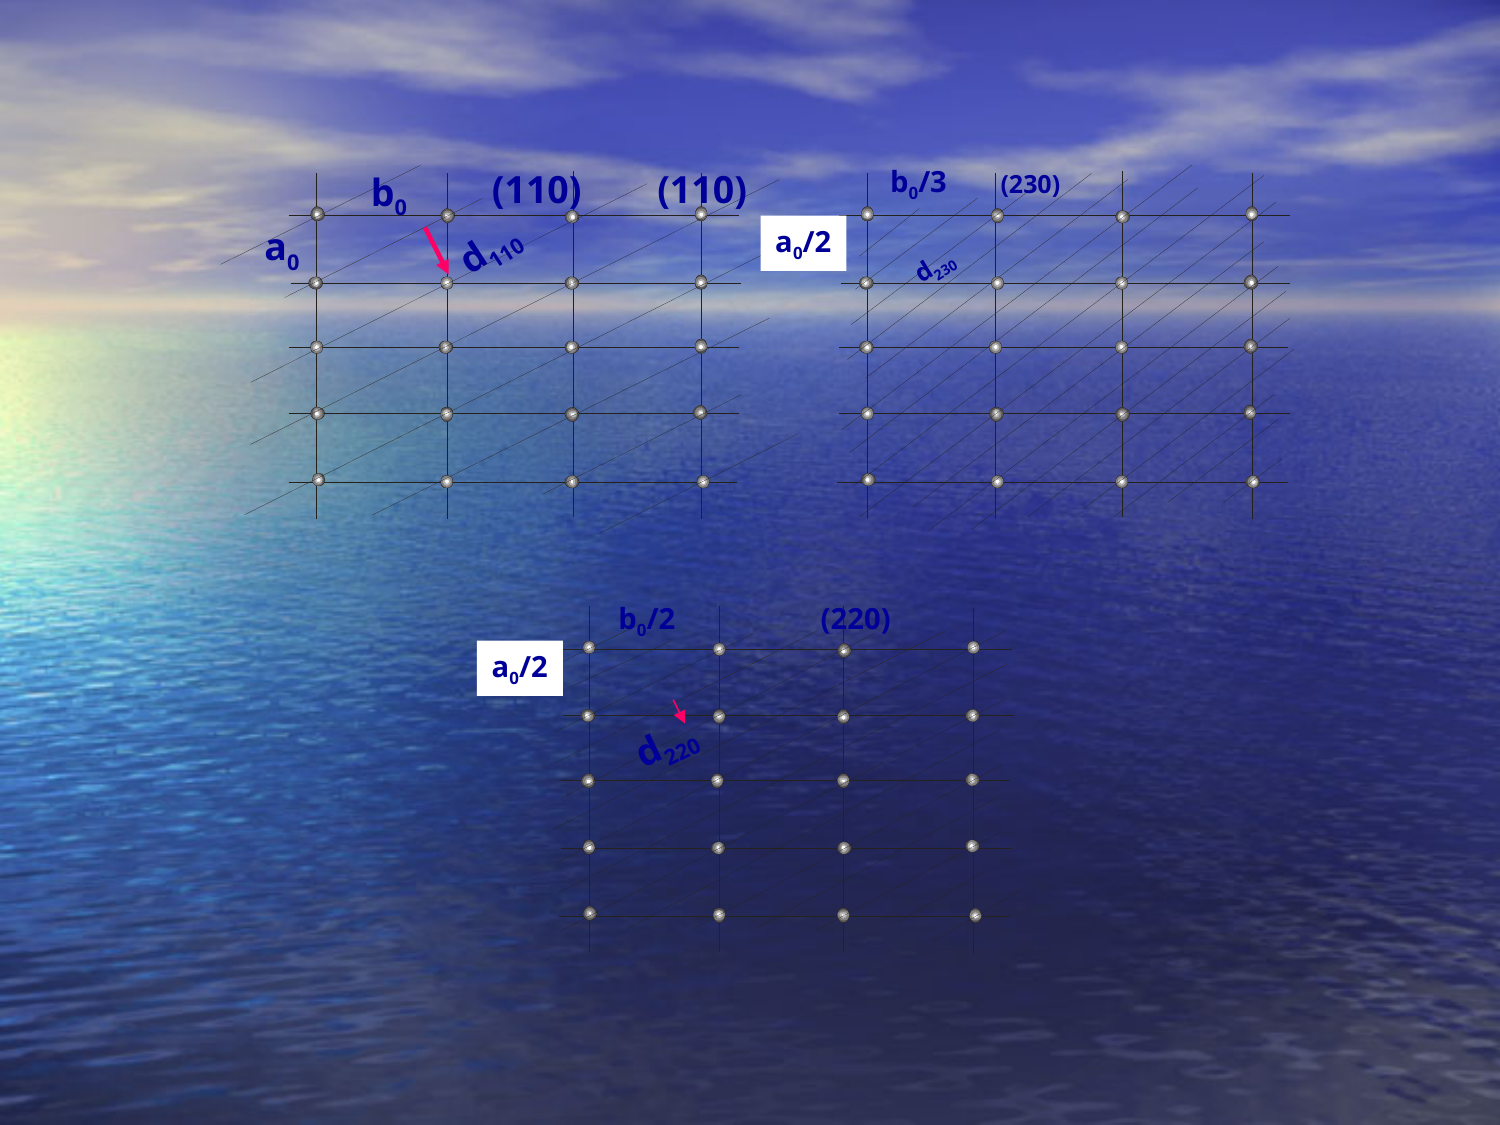

b0/3
(110)
(110)
b0
(230)
d110
a0
a0/2
d230
b0/2
(220)
a0/2
d220